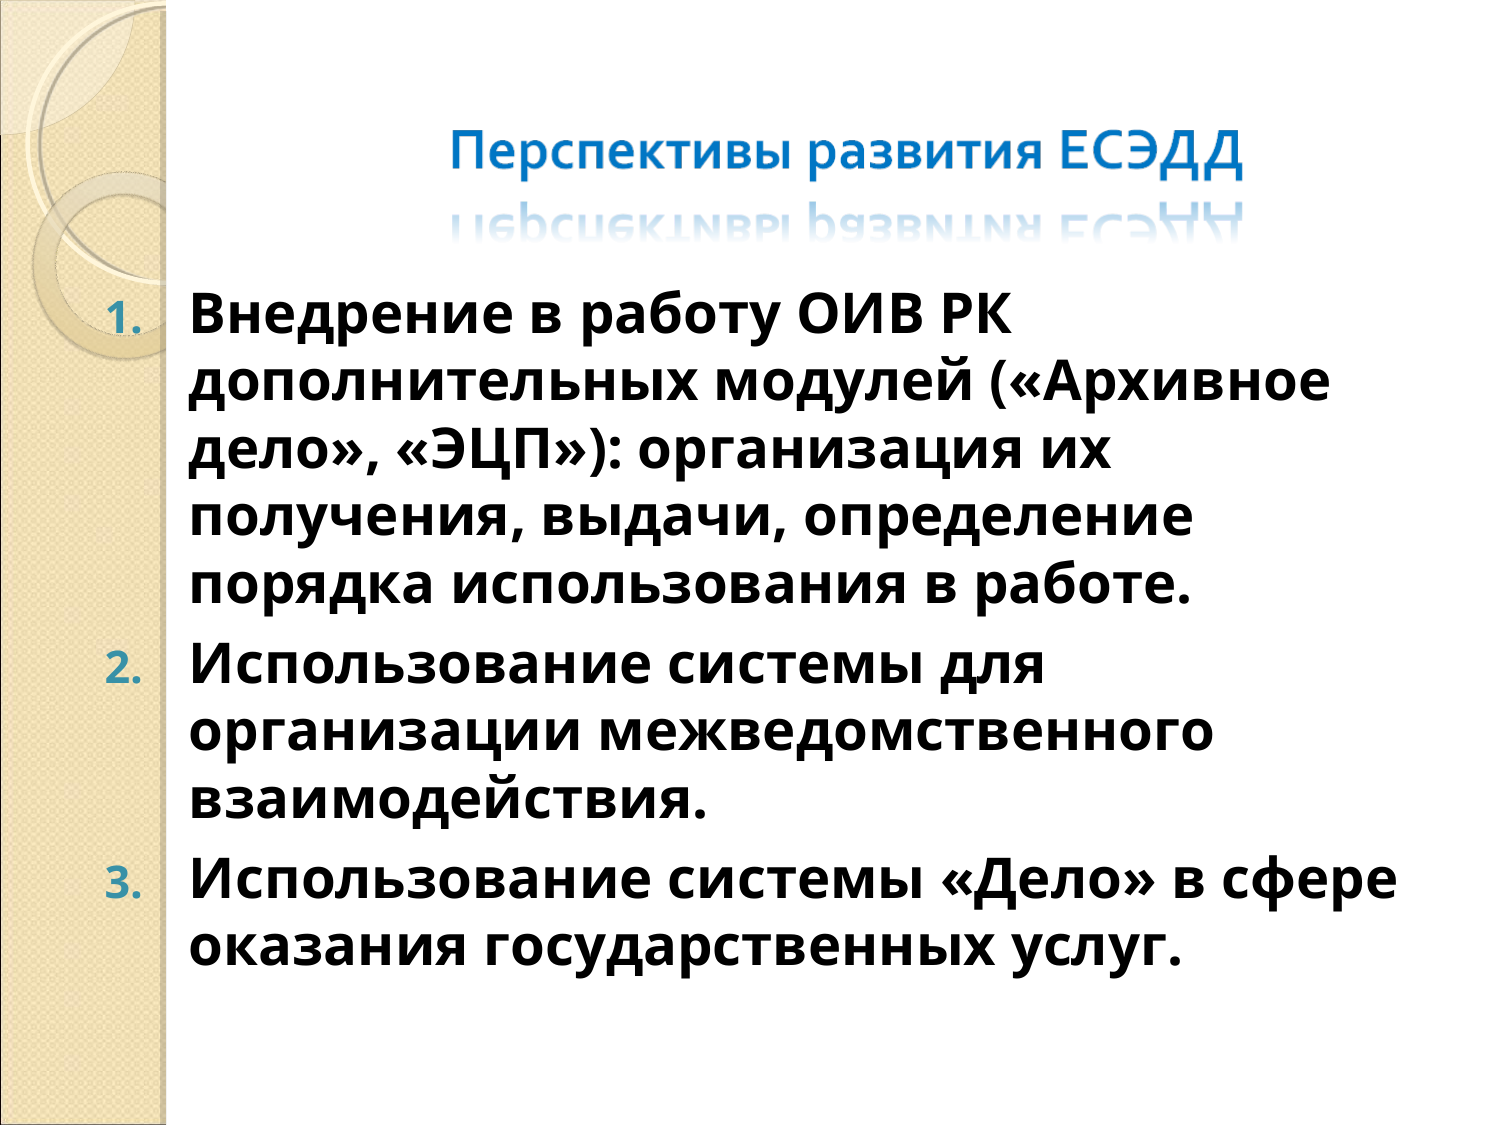

# Внедрение в работу ОИВ РК дополнительных модулей («Архивное дело», «ЭЦП»): организация их получения, выдачи, определение порядка использования в работе.
Использование системы для организации межведомственного взаимодействия.
Использование системы «Дело» в сфере оказания государственных услуг.